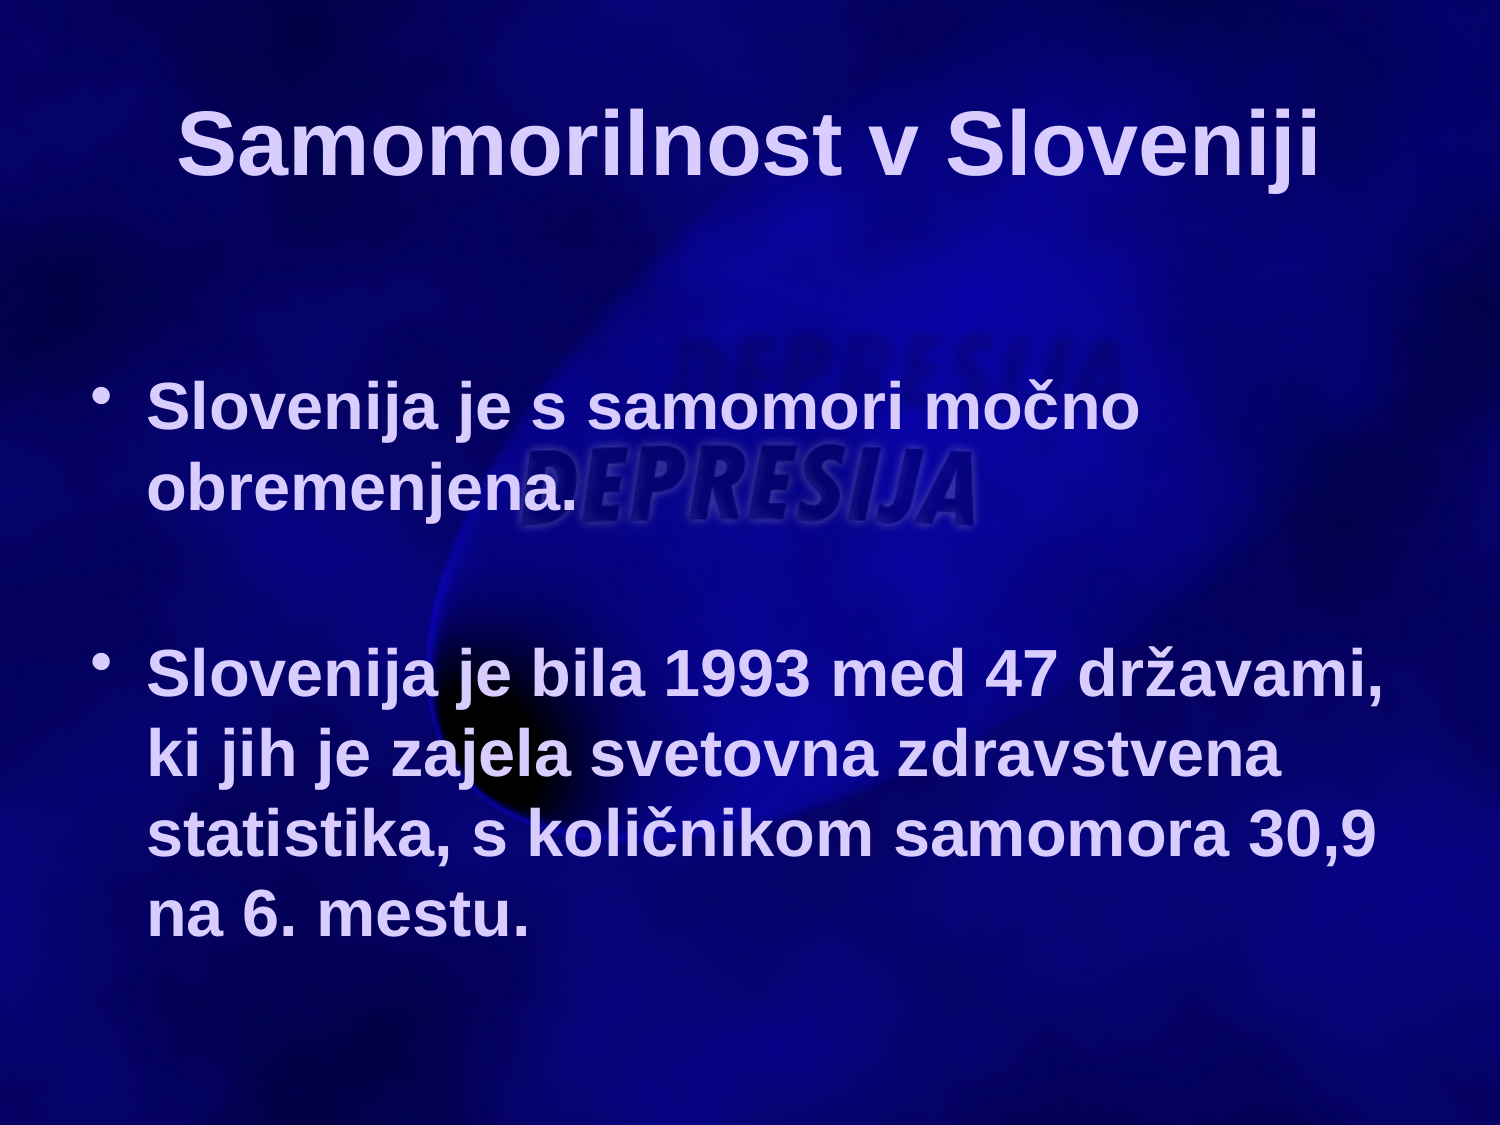

# Samomorilnost v Sloveniji
Slovenija je s samomori močno obremenjena.
Slovenija je bila 1993 med 47 državami, ki jih je zajela svetovna zdravstvena statistika, s količnikom samomora 30,9 na 6. mestu.